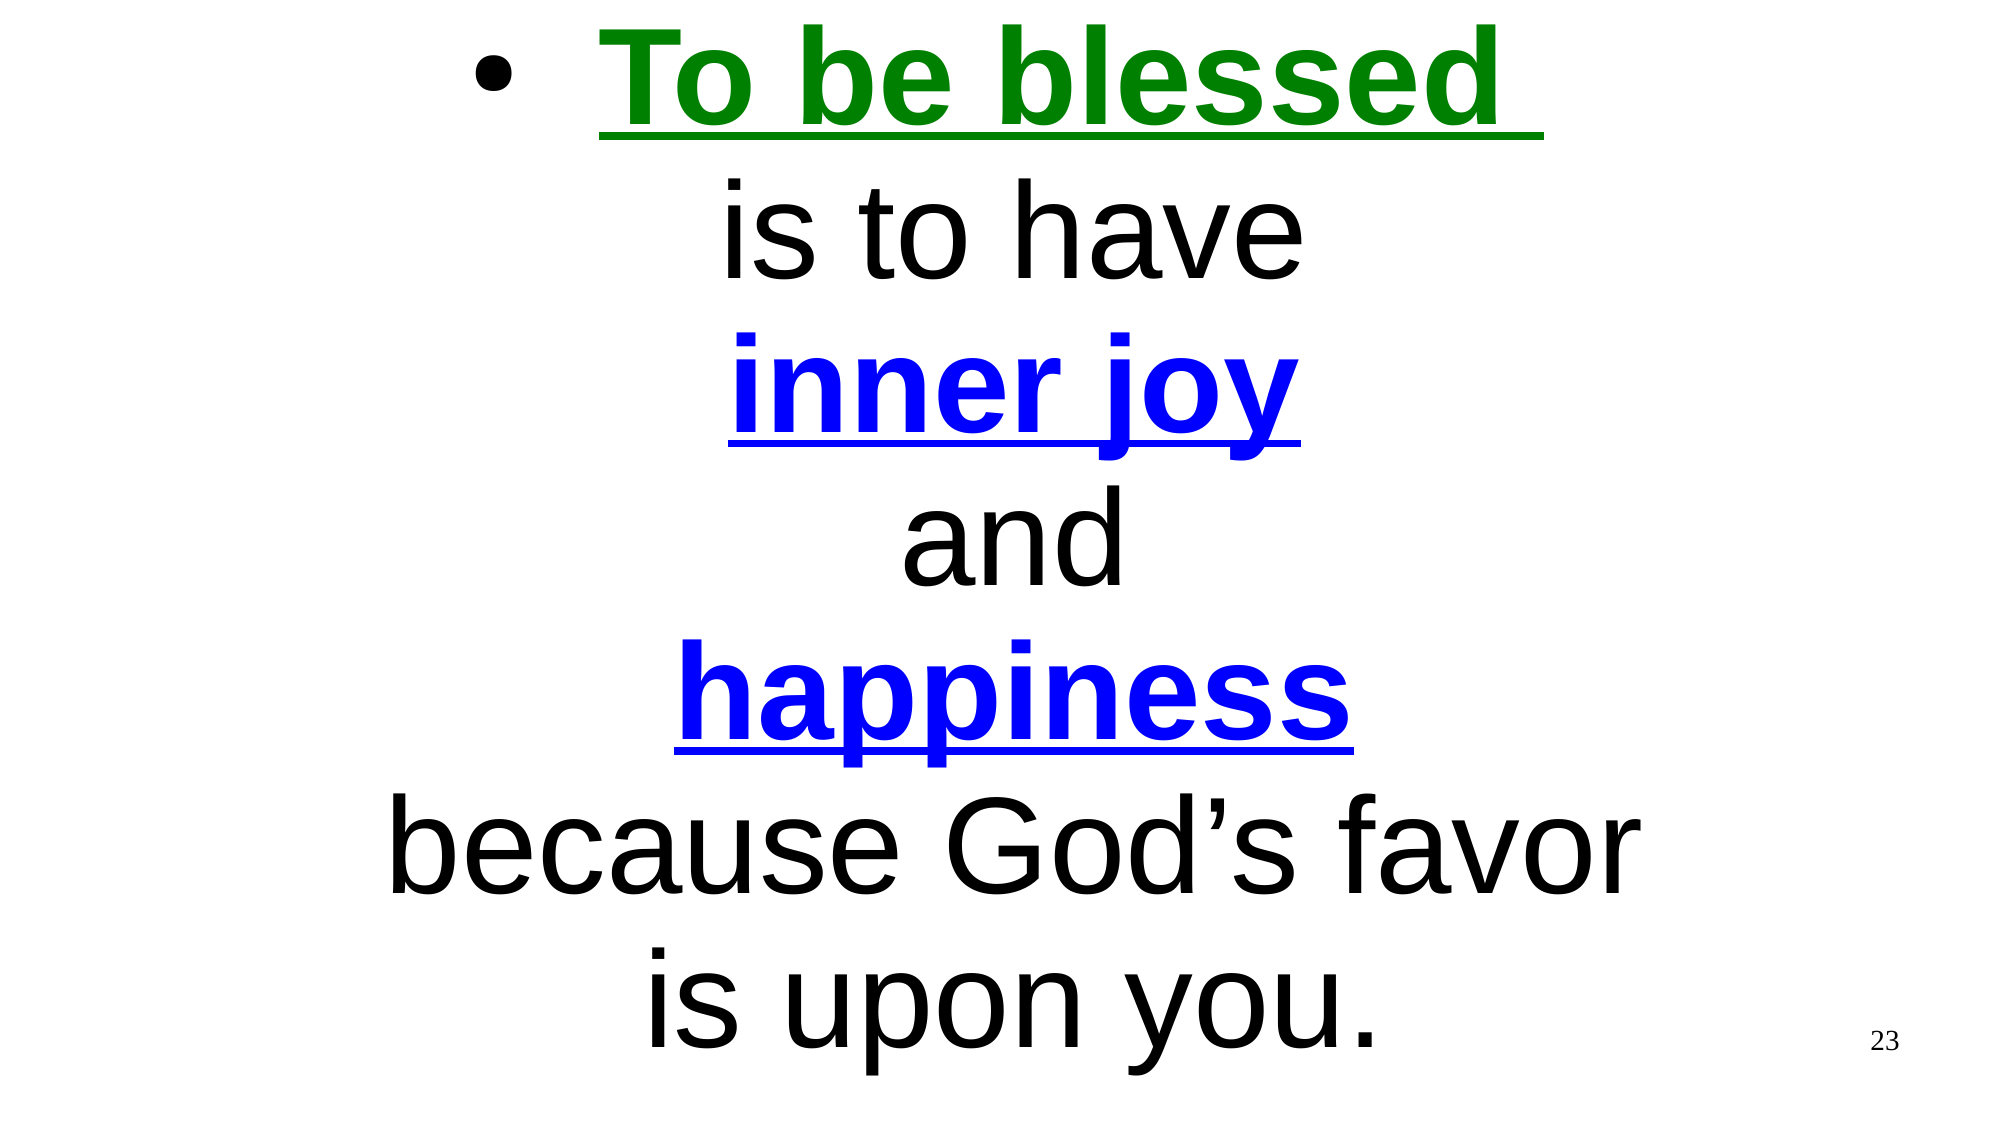

# To be blessed is to have inner joy and happiness because God’s favor is upon you.
23